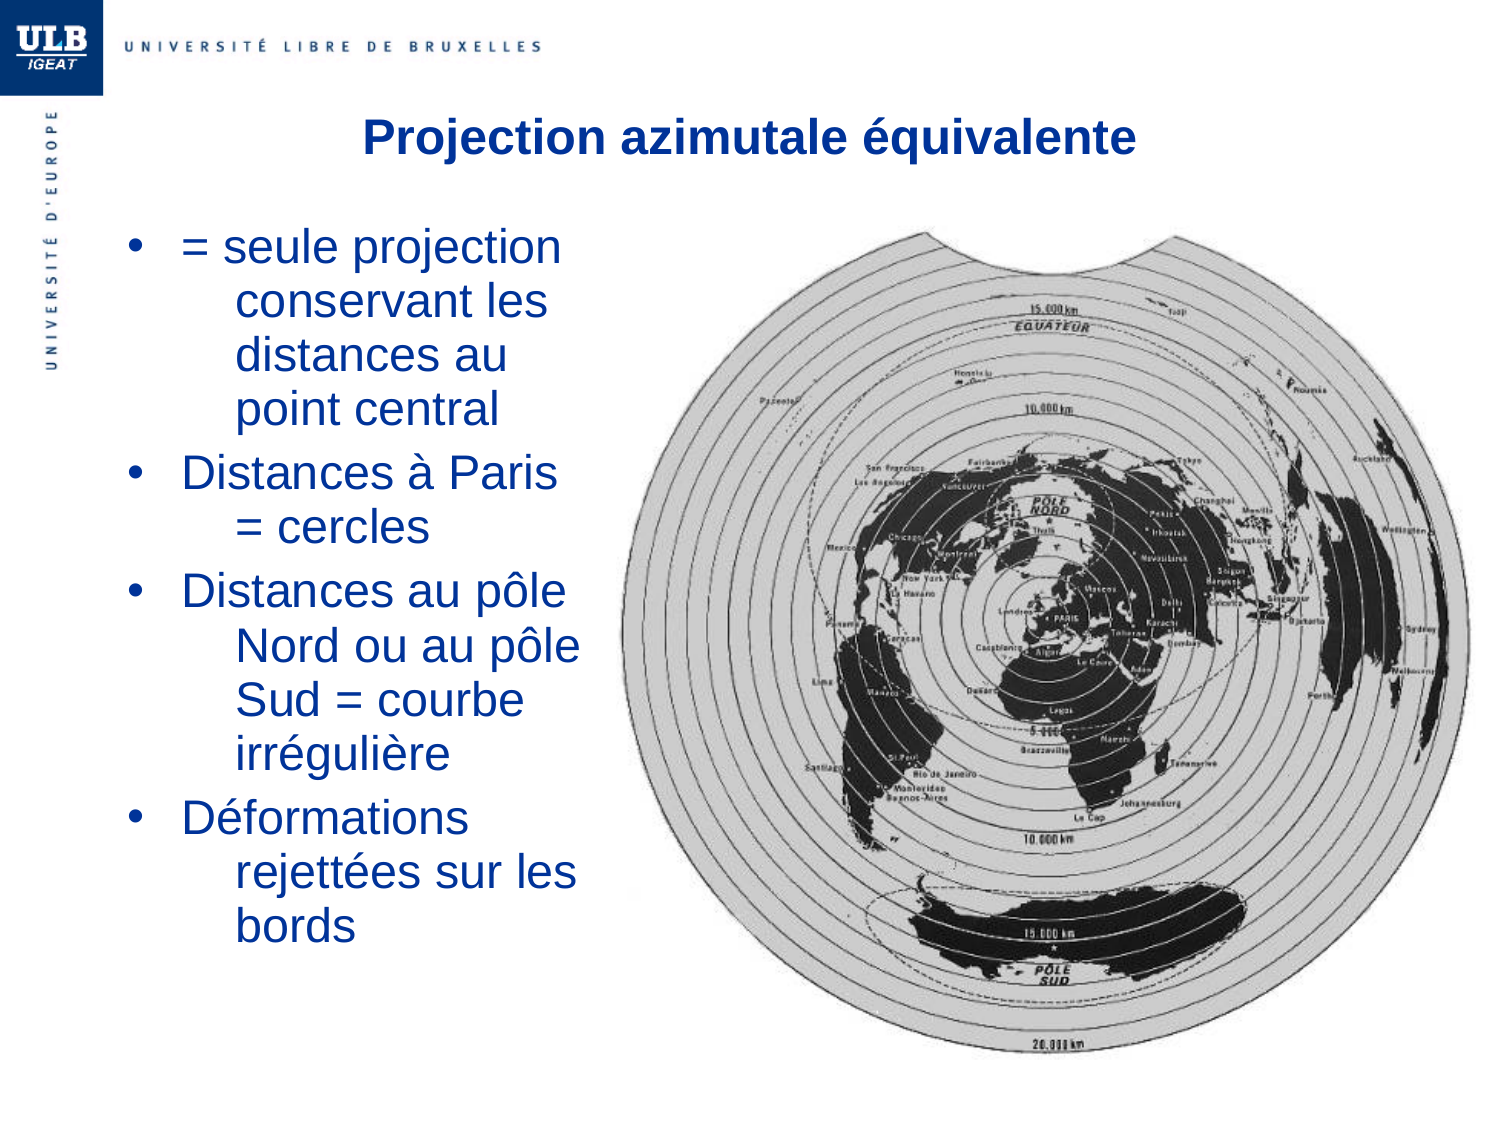

# Projection azimutale équivalente
= seule projection conservant les distances au point central
Distances à Paris = cercles
Distances au pôle Nord ou au pôle Sud = courbe irrégulière
Déformations rejettées sur les bords